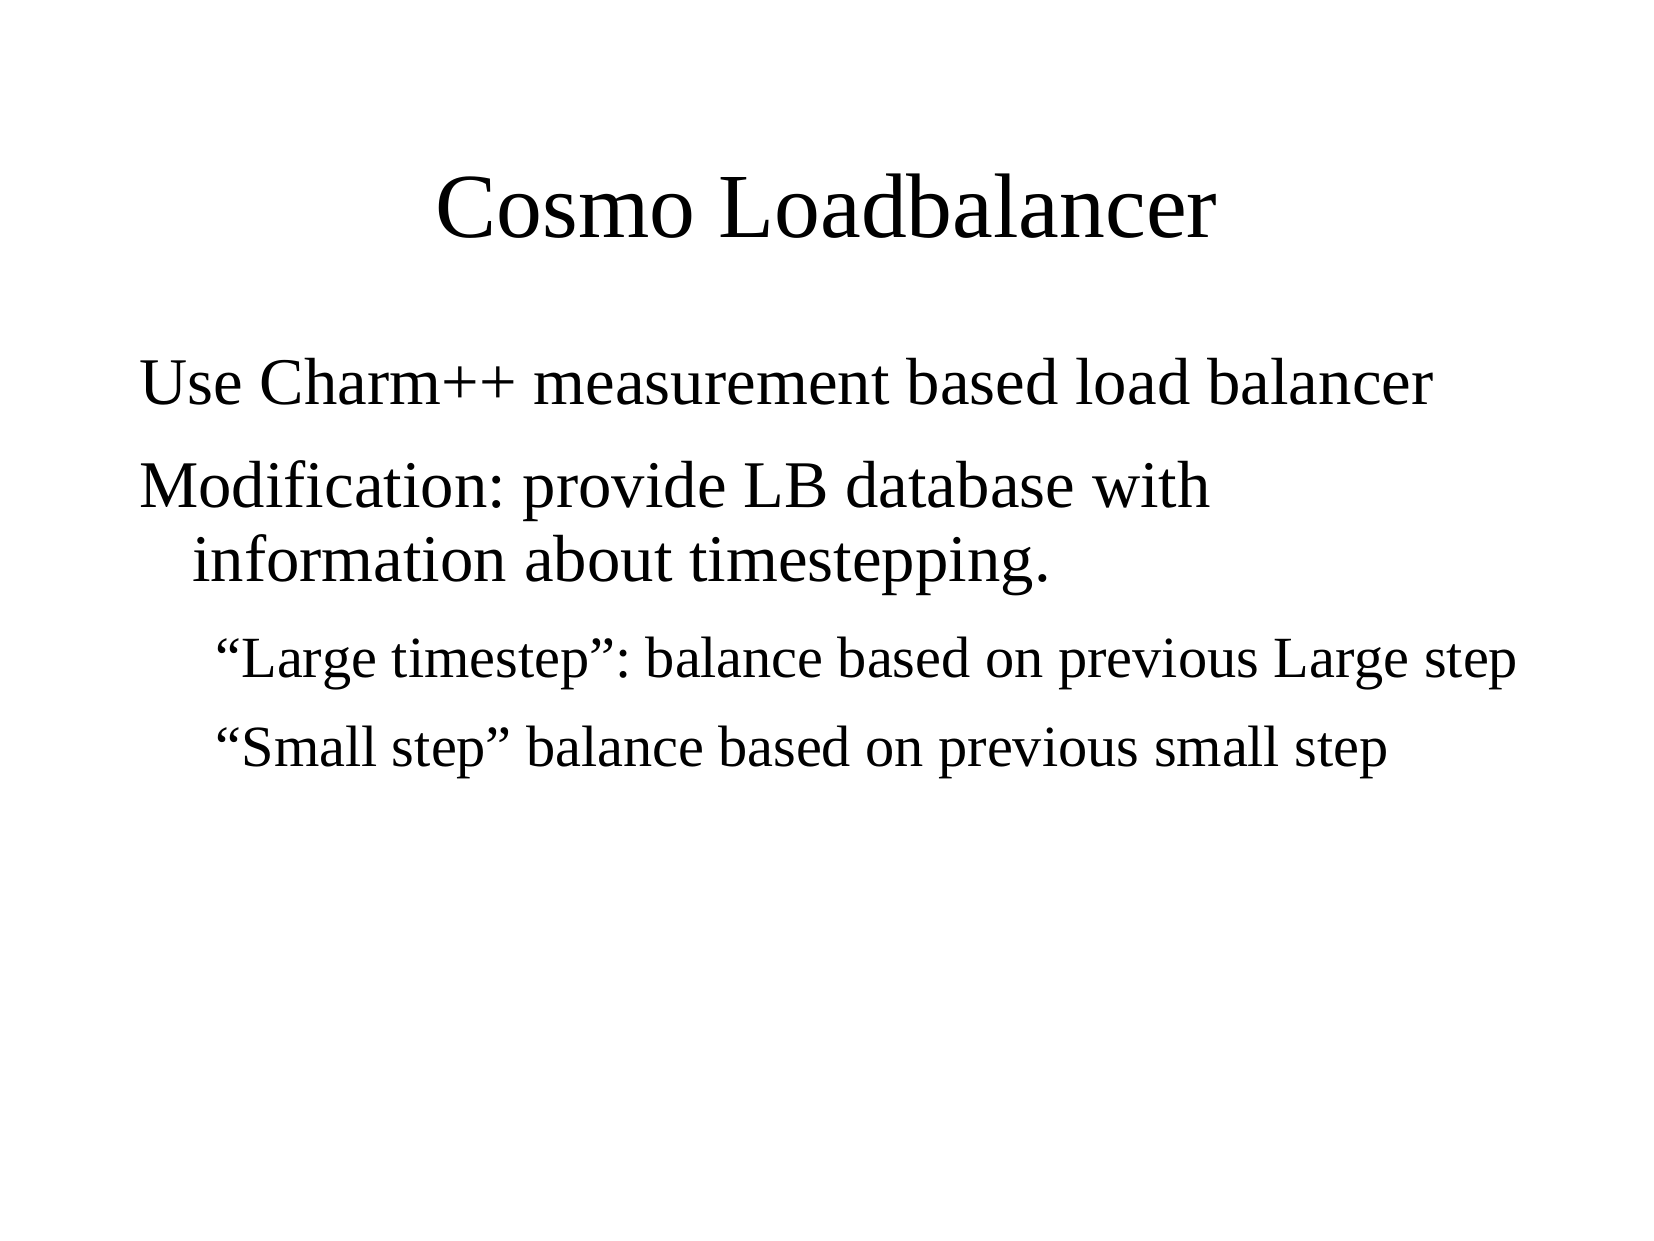

# Cosmo Loadbalancer
Use Charm++ measurement based load balancer
Modification: provide LB database with information about timestepping.
“Large timestep”: balance based on previous Large step
“Small step” balance based on previous small step